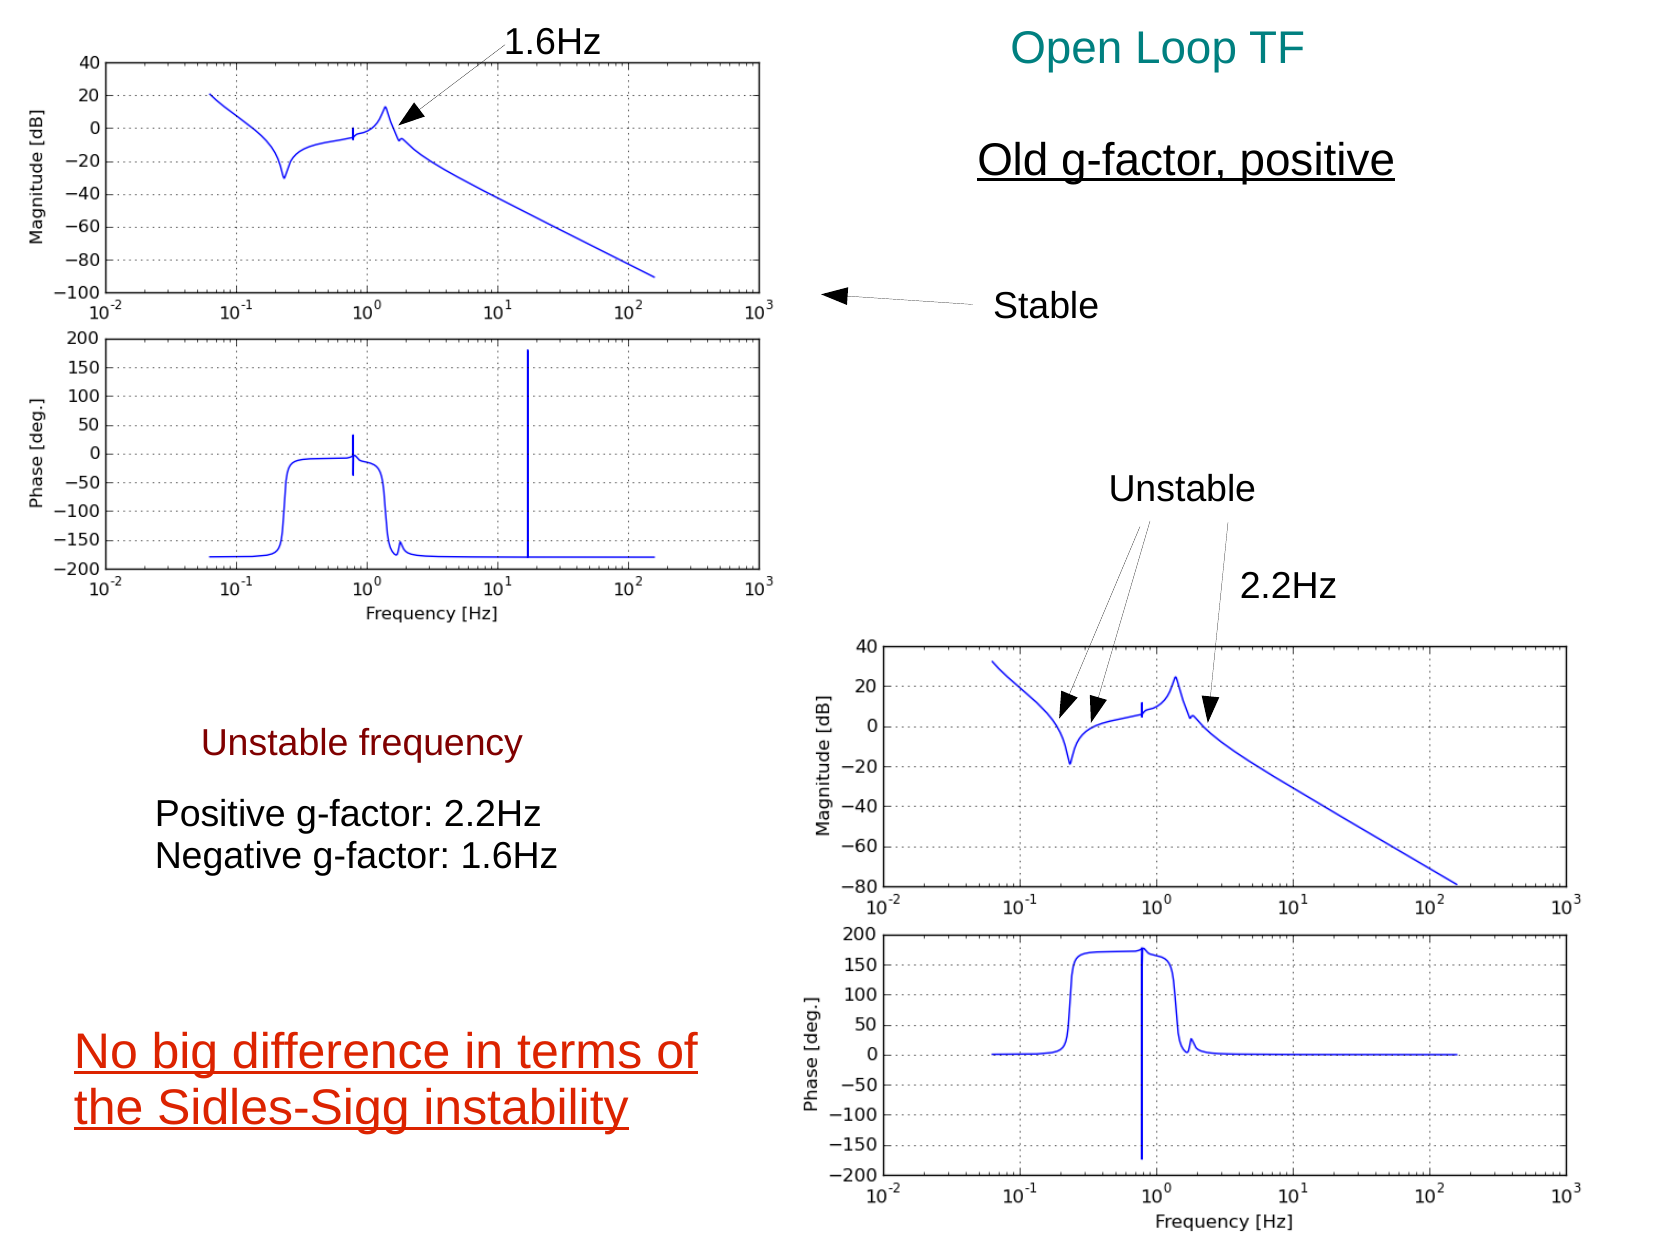

1.6Hz
Open Loop TF
Old g-factor, positive
Stable
Unstable
2.2Hz
Unstable frequency
Positive g-factor: 2.2Hz
Negative g-factor: 1.6Hz
No big difference in terms of
the Sidles-Sigg instability